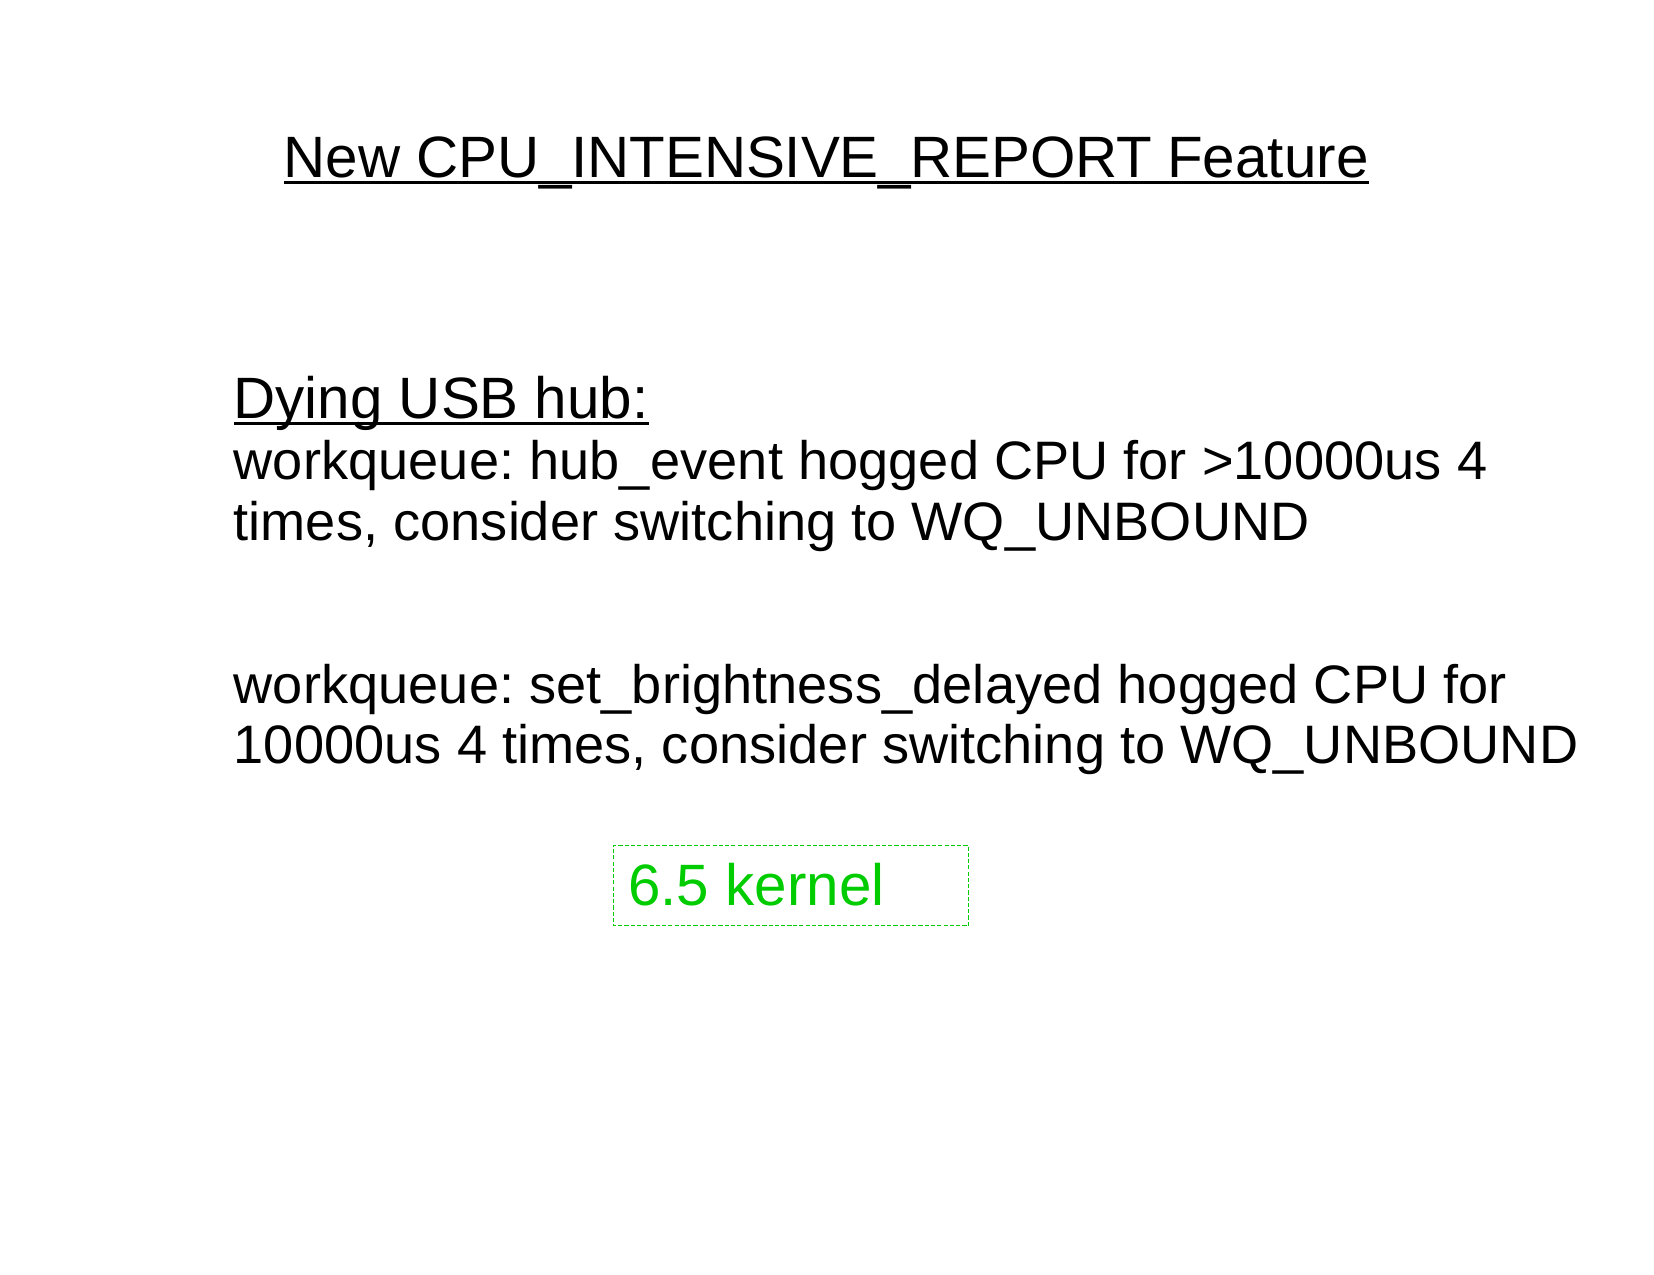

# New CPU_INTENSIVE_REPORT Feature
Dying USB hub:
workqueue: hub_event hogged CPU for >10000us 4 times, consider switching to WQ_UNBOUND
workqueue: set_brightness_delayed hogged CPU for 10000us 4 times, consider switching to WQ_UNBOUND
6.5 kernel